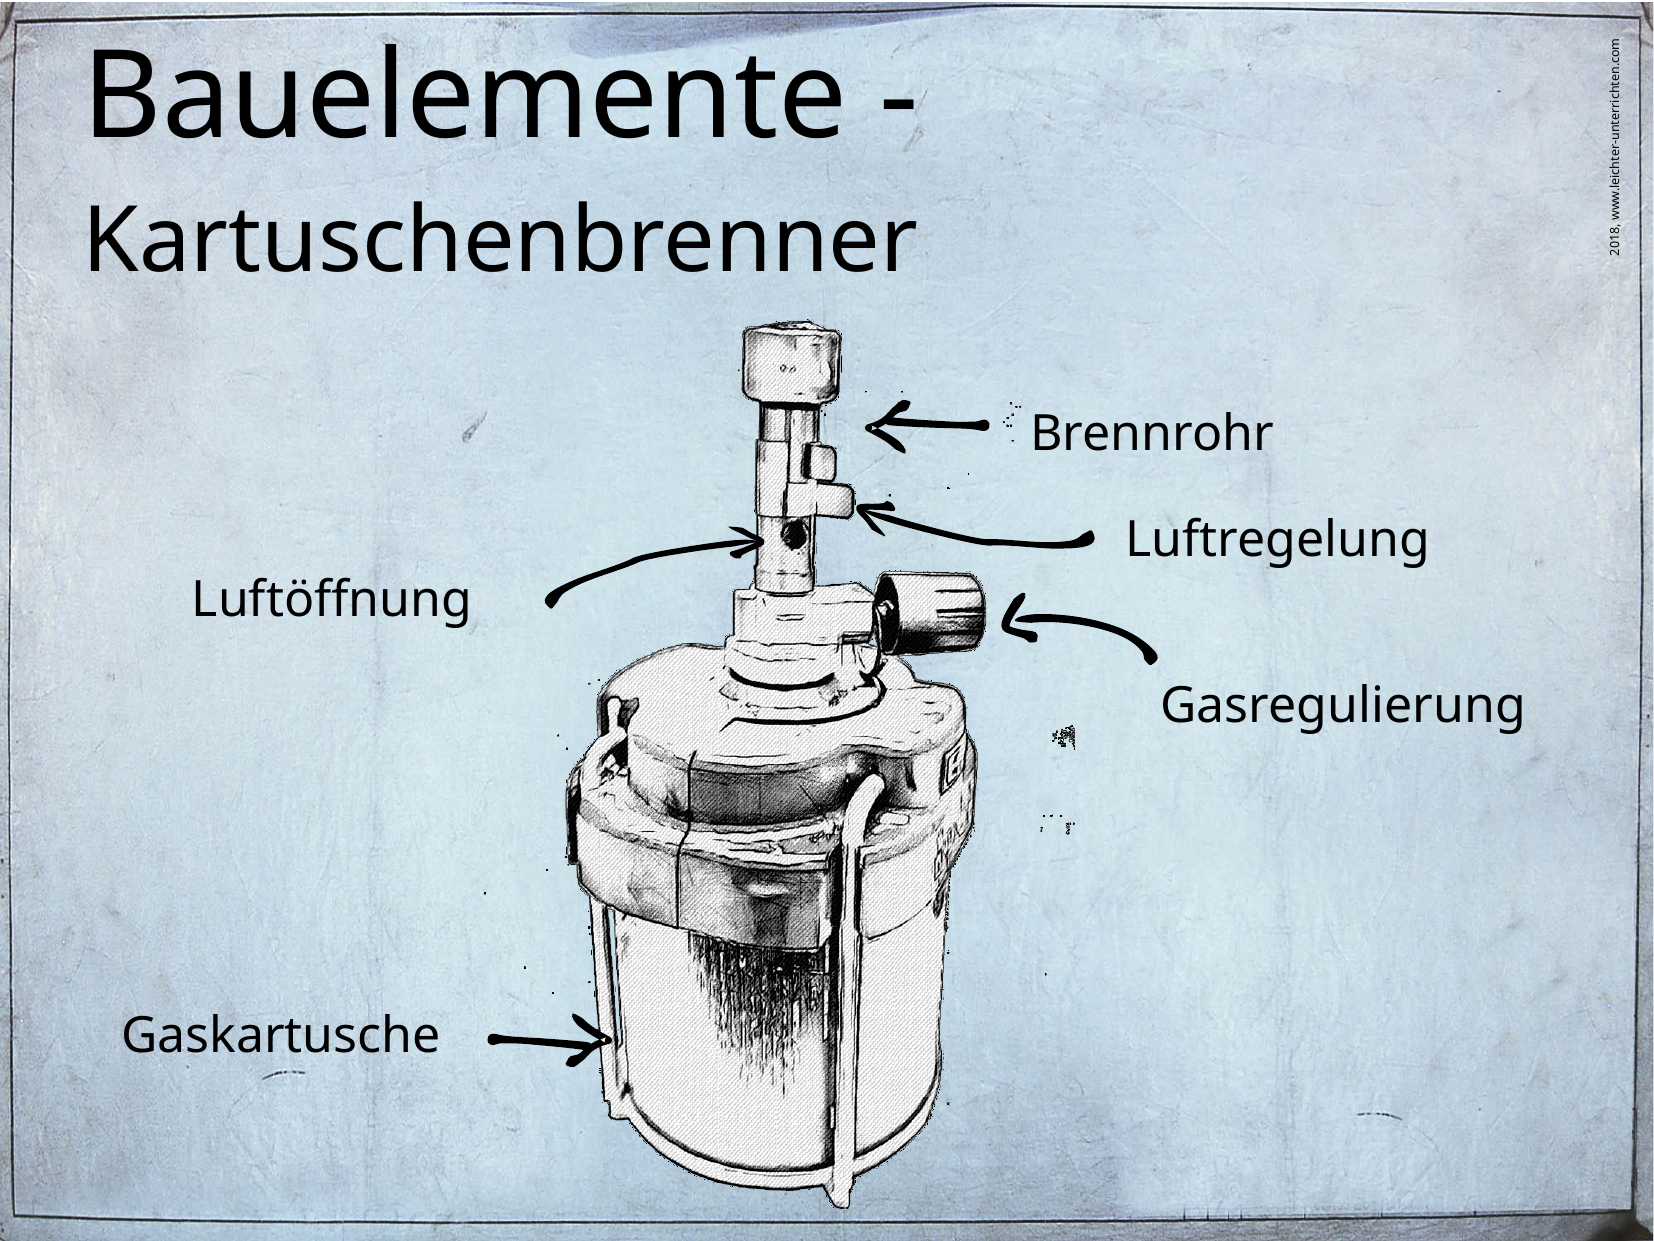

# Bauelemente - Kartuschenbrenner
Brennrohr
Luftregelung
Luftöffnung
Gasregulierung
Gaskartusche